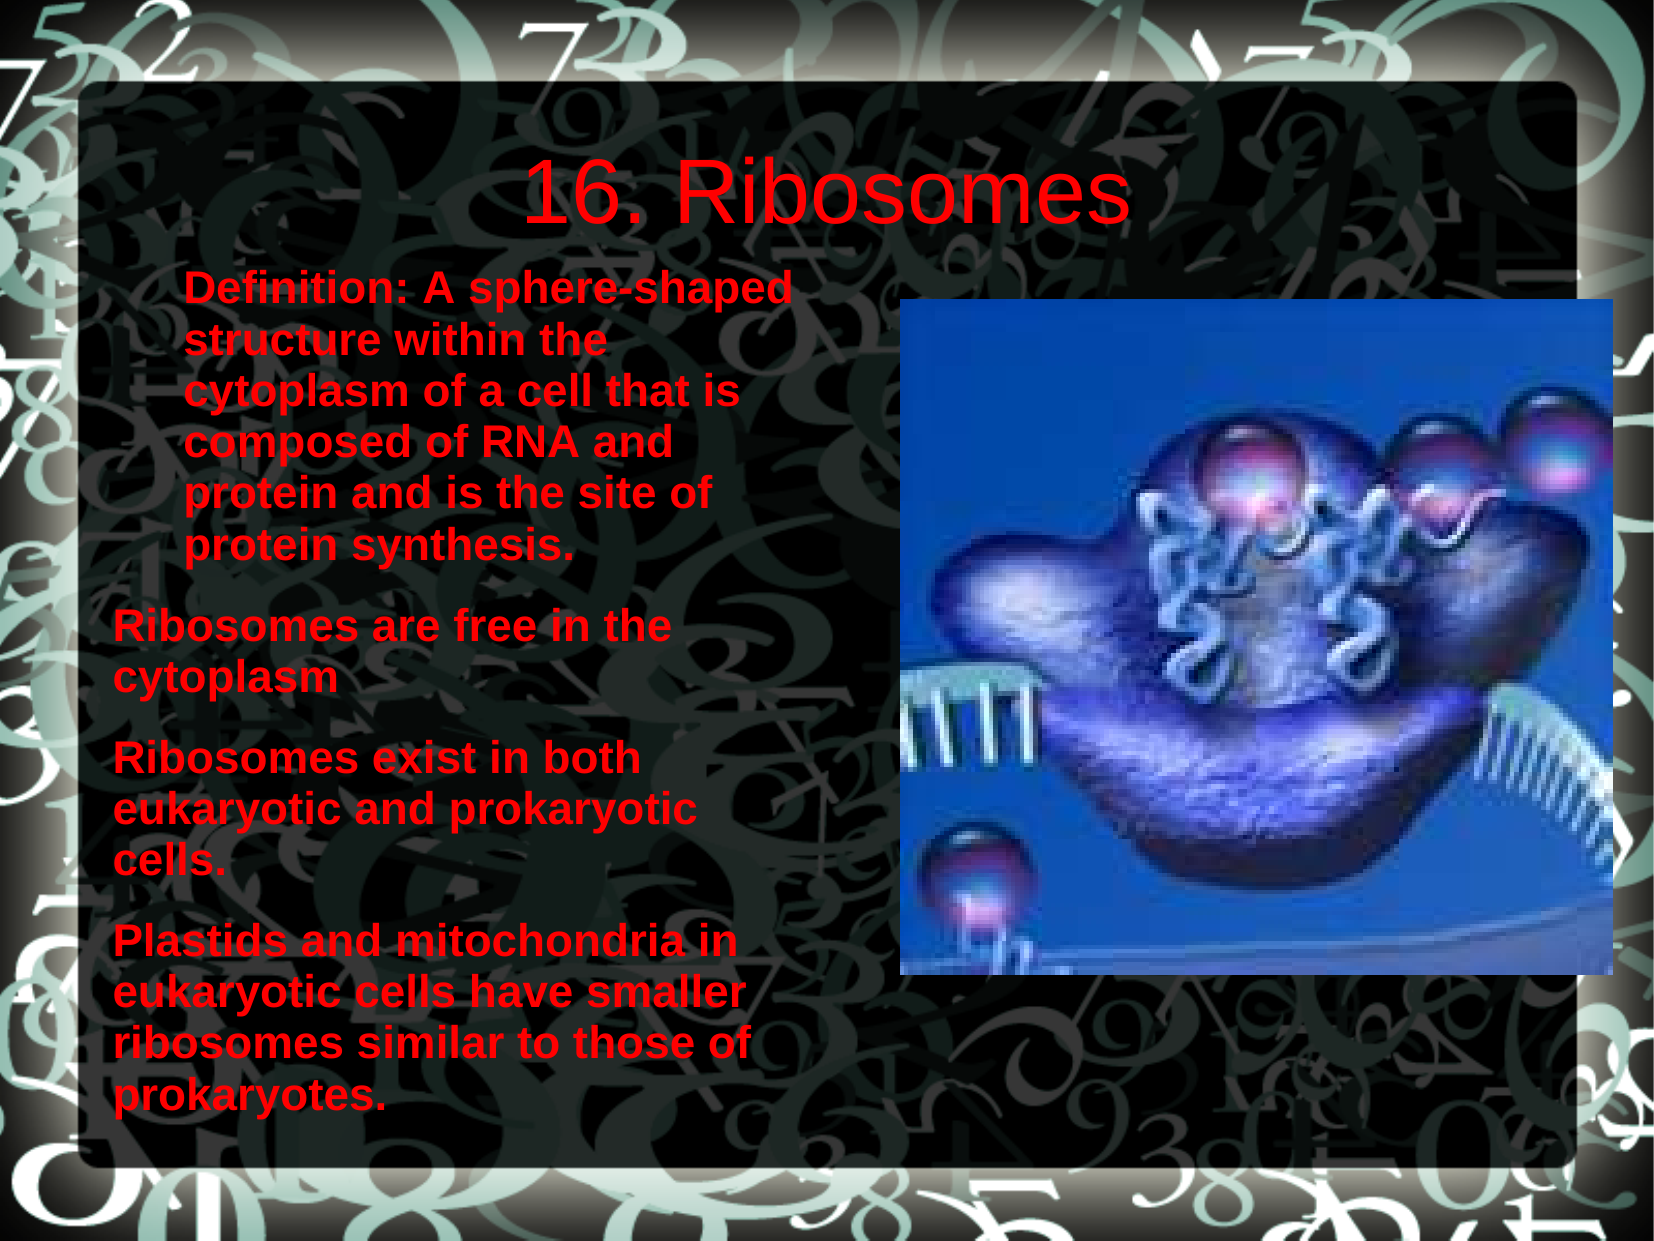

# 16. Ribosomes
Definition: A sphere-shaped structure within the cytoplasm of a cell that is composed of RNA and protein and is the site of protein synthesis.
Ribosomes are free in the cytoplasm
Ribosomes exist in both eukaryotic and prokaryotic cells.
Plastids and mitochondria in eukaryotic cells have smaller ribosomes similar to those of prokaryotes.